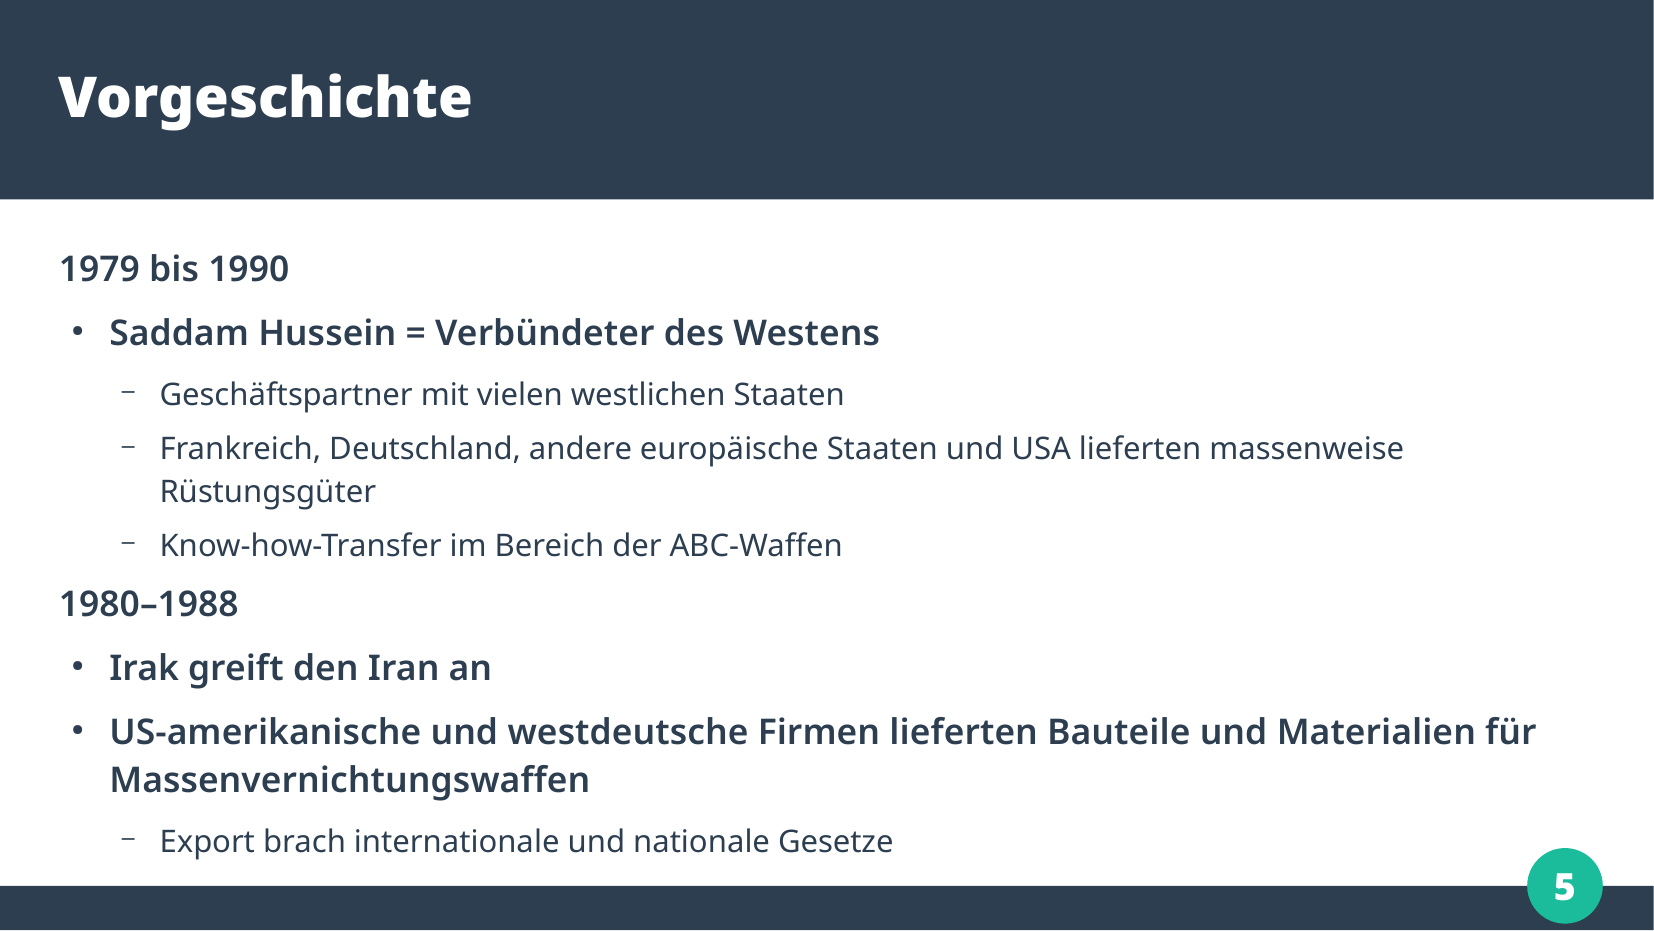

# Vorgeschichte
1979 bis 1990
Saddam Hussein = Verbündeter des Westens
Geschäftspartner mit vielen westlichen Staaten
Frankreich, Deutschland, andere europäische Staaten und USA lieferten massenweise Rüstungsgüter
Know-how-Transfer im Bereich der ABC-Waffen
1980–1988
Irak greift den Iran an
US-amerikanische und westdeutsche Firmen lieferten Bauteile und Materialien für Massenvernichtungswaffen
Export brach internationale und nationale Gesetze